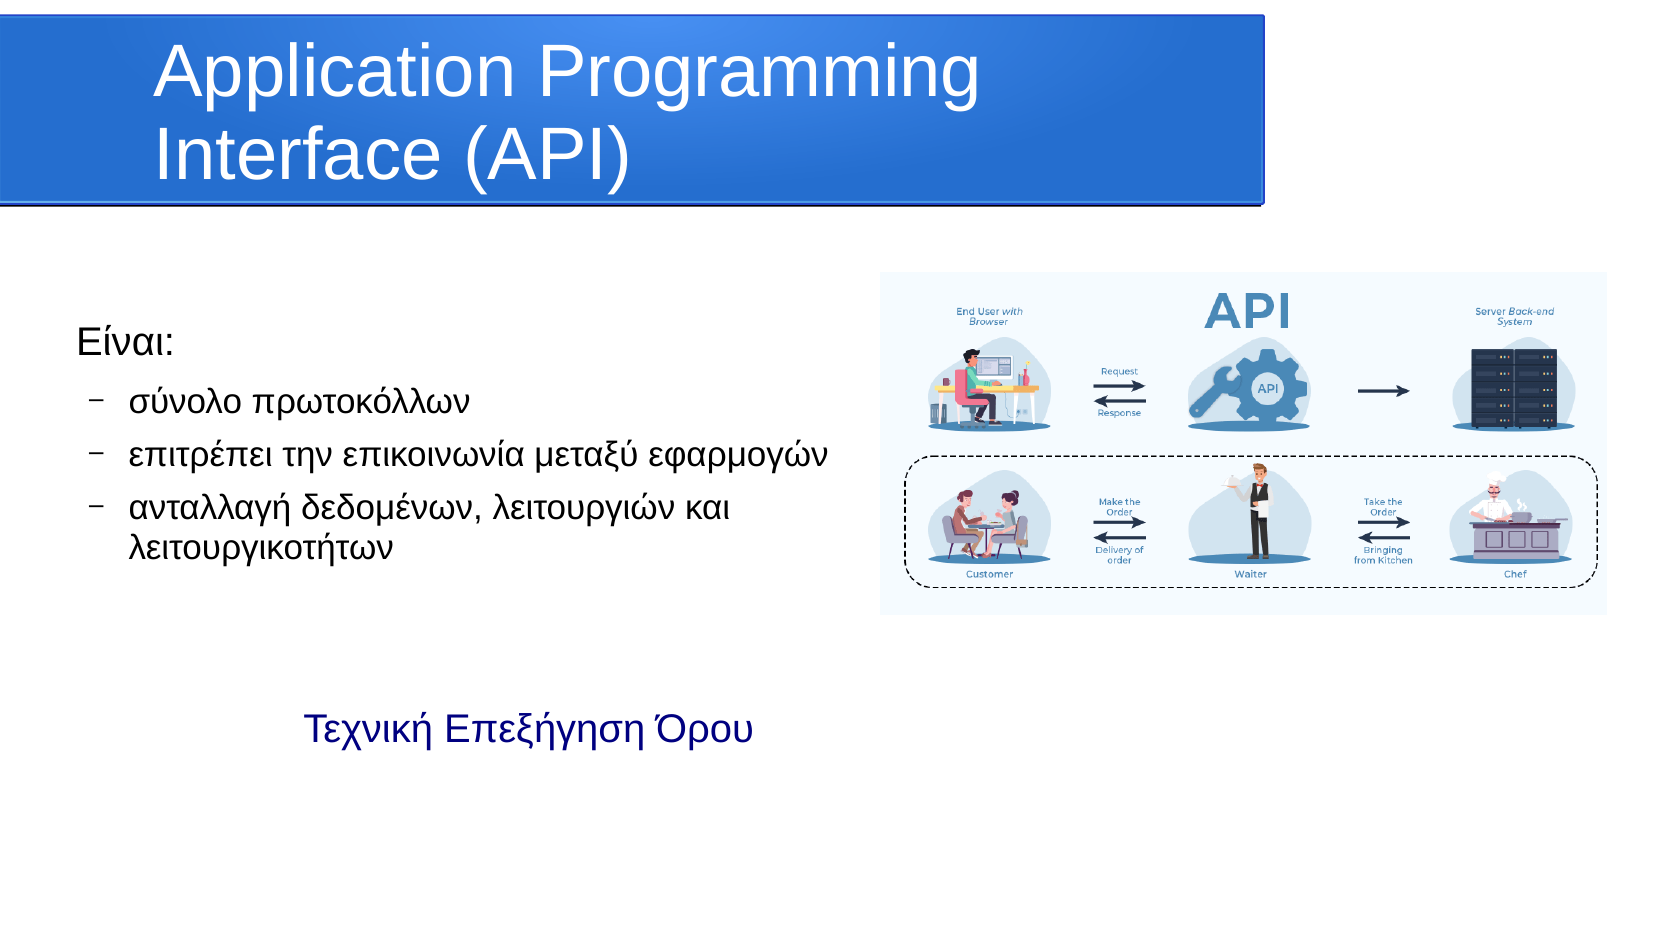

# Application Programming Interface (API)
Είναι:
σύνολο πρωτοκόλλων
επιτρέπει την επικοινωνία μεταξύ εφαρμογών
ανταλλαγή δεδομένων, λειτουργιών και λειτουργικοτήτων
Τεχνική Επεξήγηση Όρου